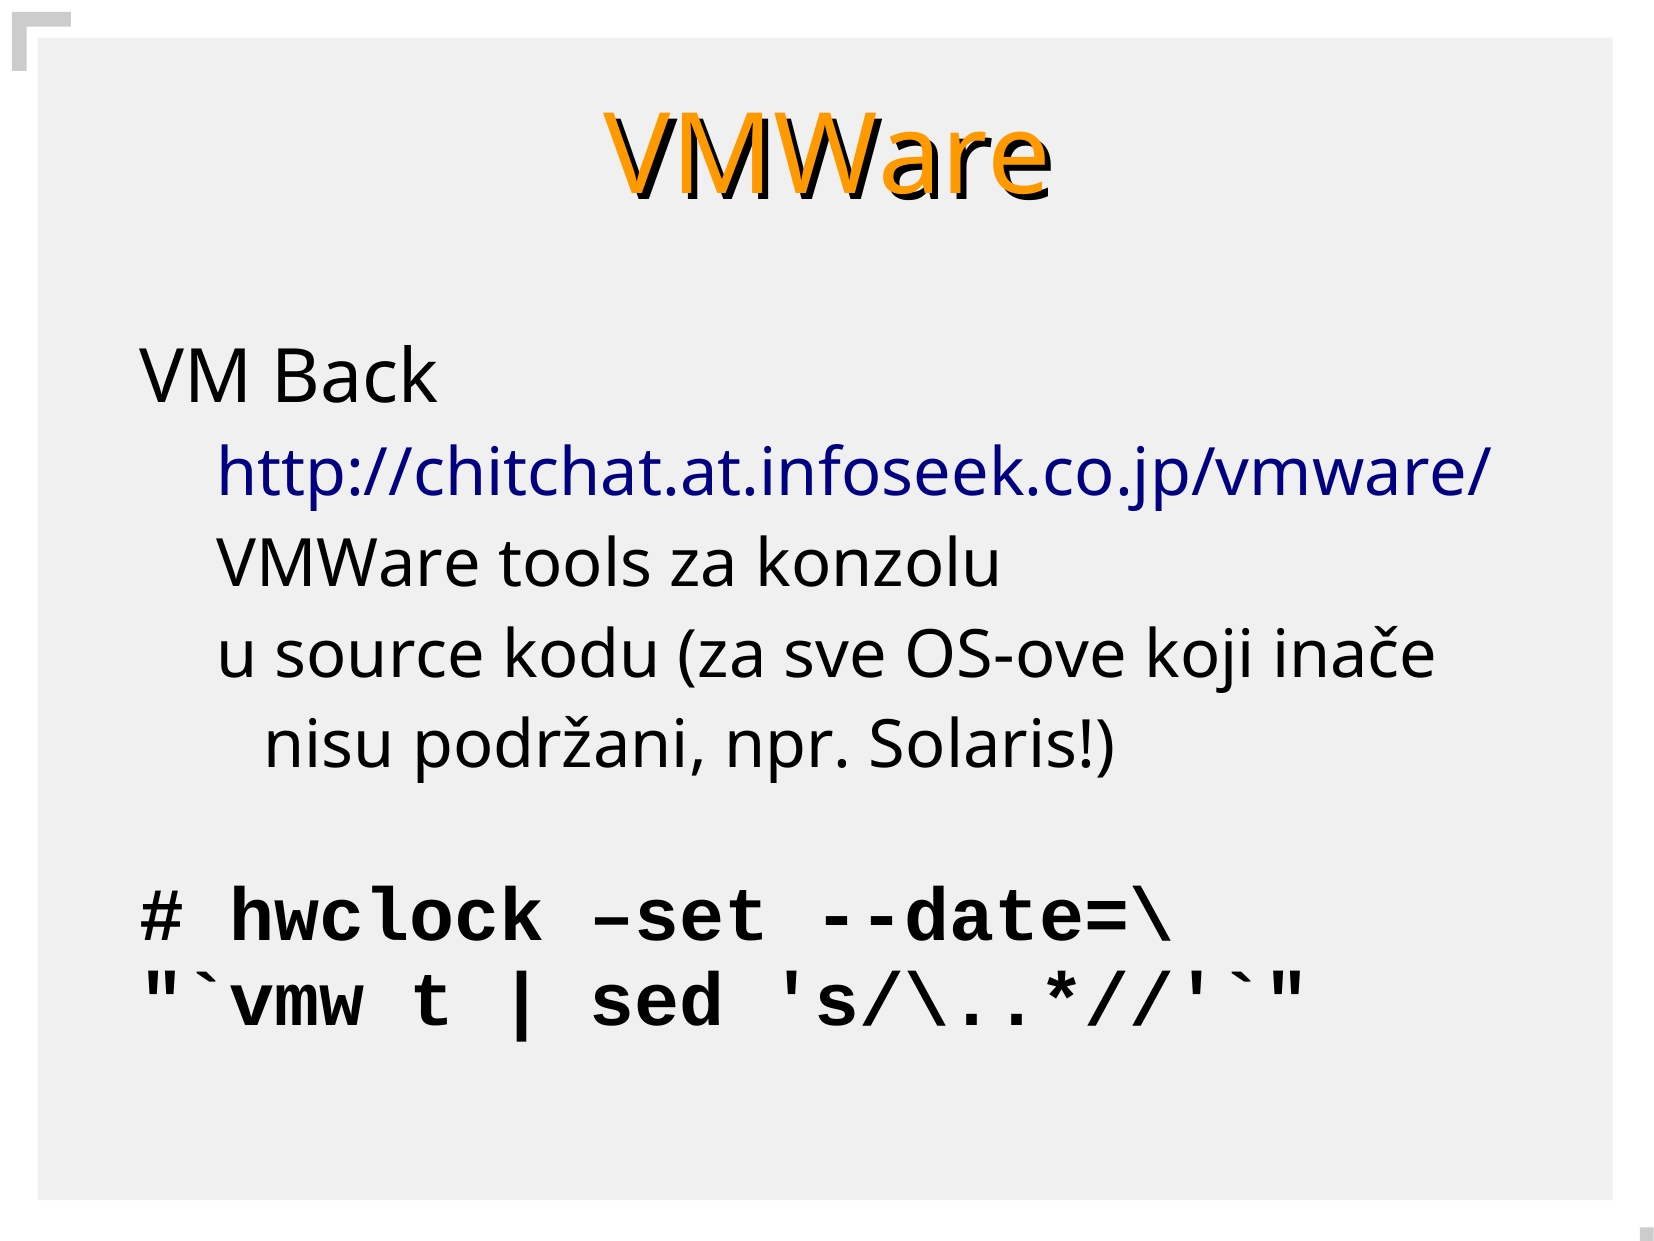

# VMWare
VM Back
http://chitchat.at.infoseek.co.jp/vmware/
VMWare tools za konzolu
u source kodu (za sve OS-ove koji inače nisu podržani, npr. Solaris!)
# hwclock –set --date=\
"`vmw t | sed 's/\..*//'`"